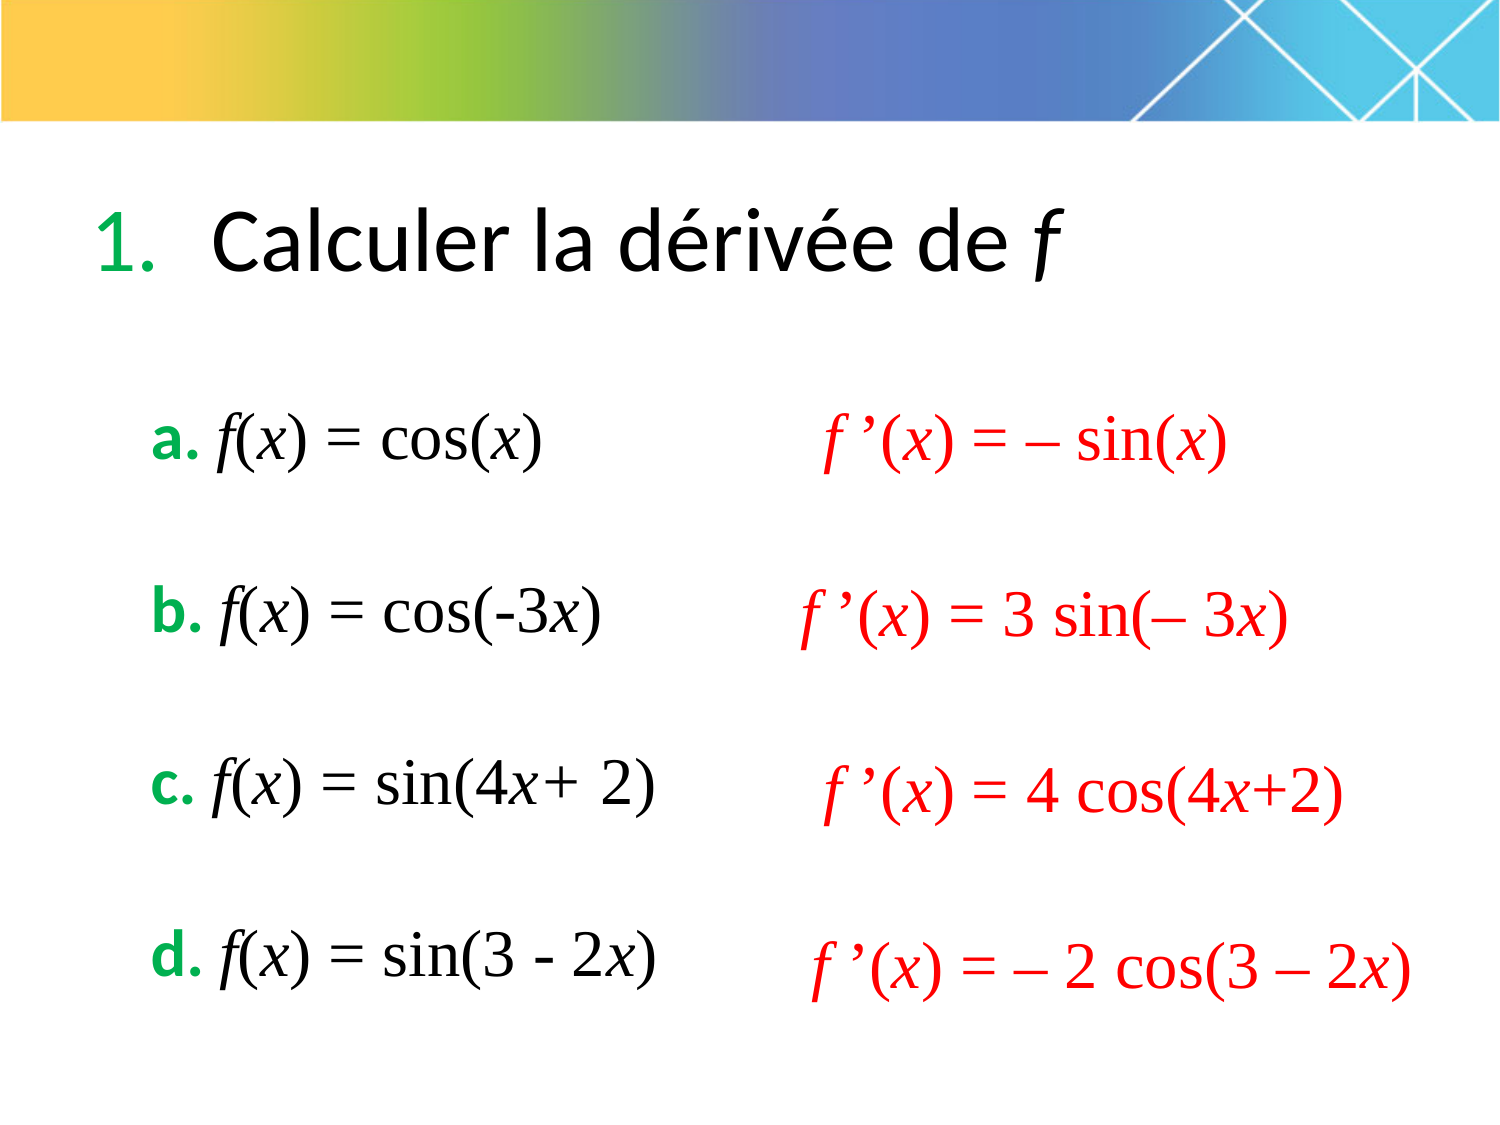

# Calculer la dérivée de f
a. f(x) = cos(x)
b. f(x) = cos(-3x)
c. f(x) = sin(4x+ 2)
d. f(x) = sin(3 - 2x)
f ’(x) = – sin(x)
f ’(x) = 3 sin(– 3x)
f ’(x) = 4 cos(4x+2)
f ’(x) = – 2 cos(3 – 2x)